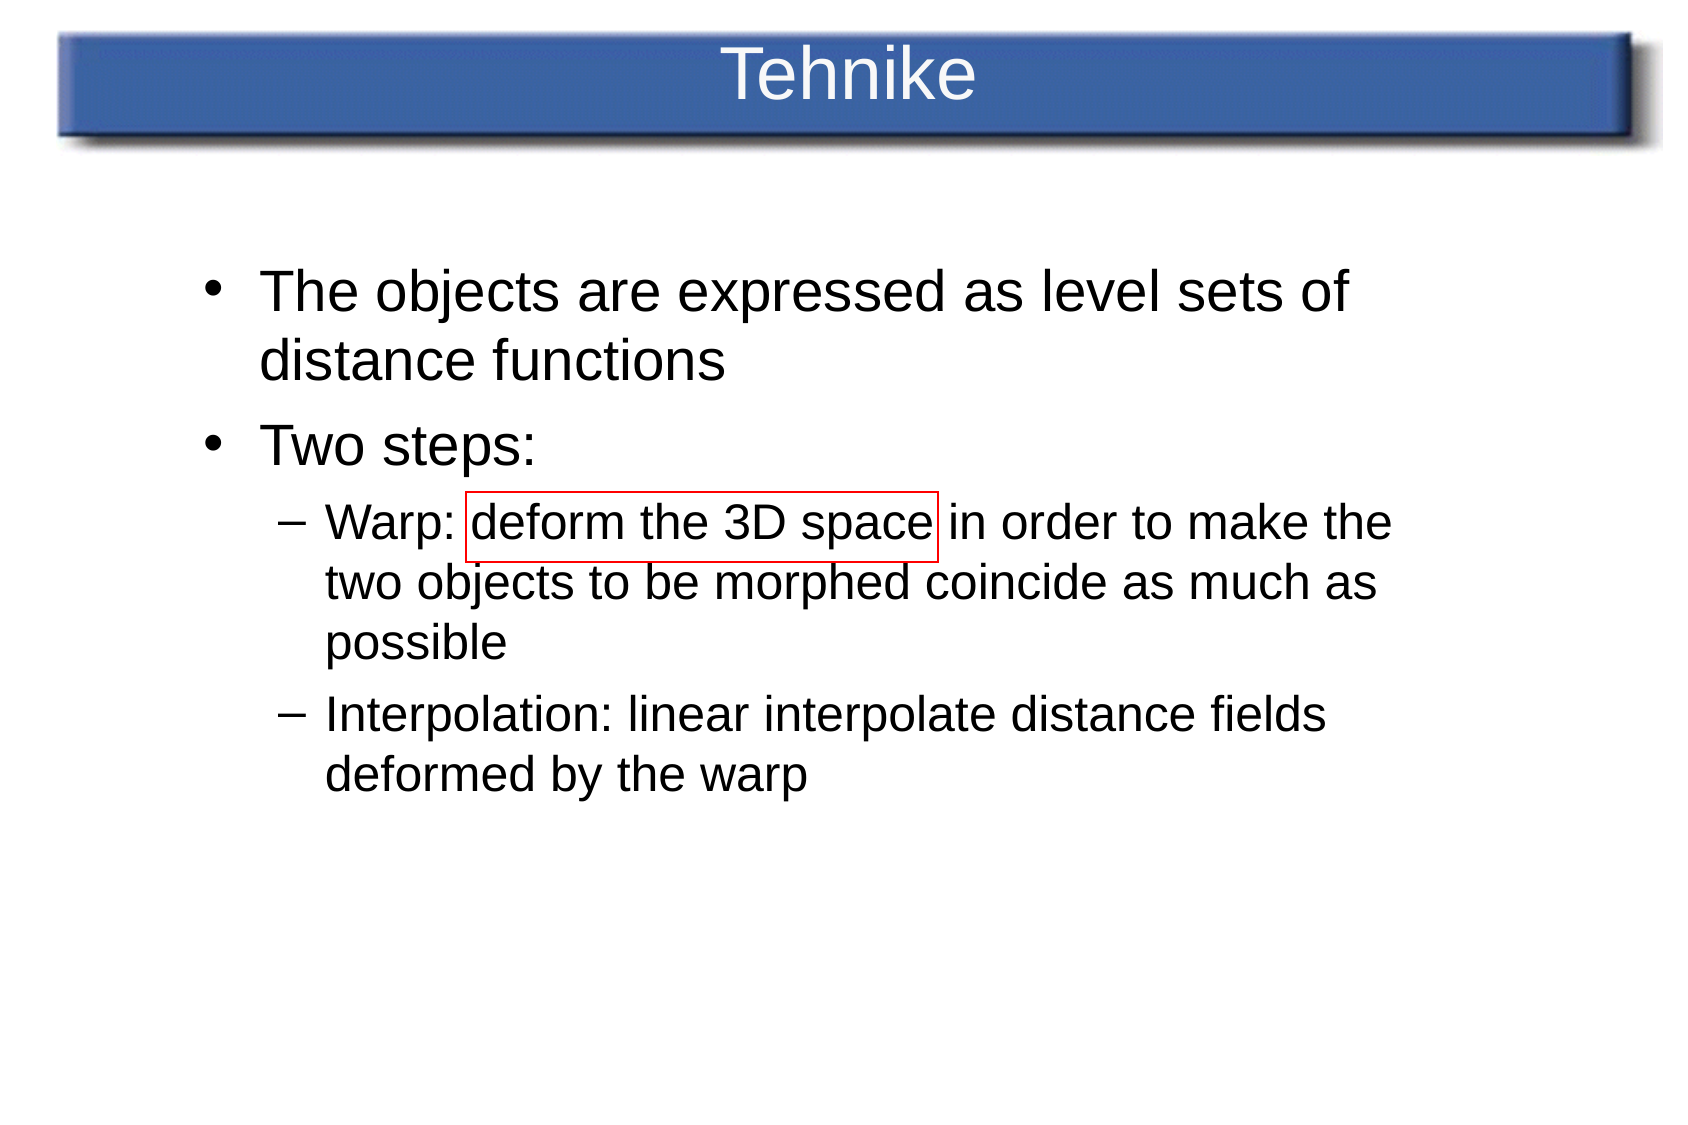

# Tehnike
The objects are expressed as level sets of distance functions
Two steps:
Warp: deform the 3D space in order to make the two objects to be morphed coincide as much as possible
Interpolation: linear interpolate distance fields deformed by the warp